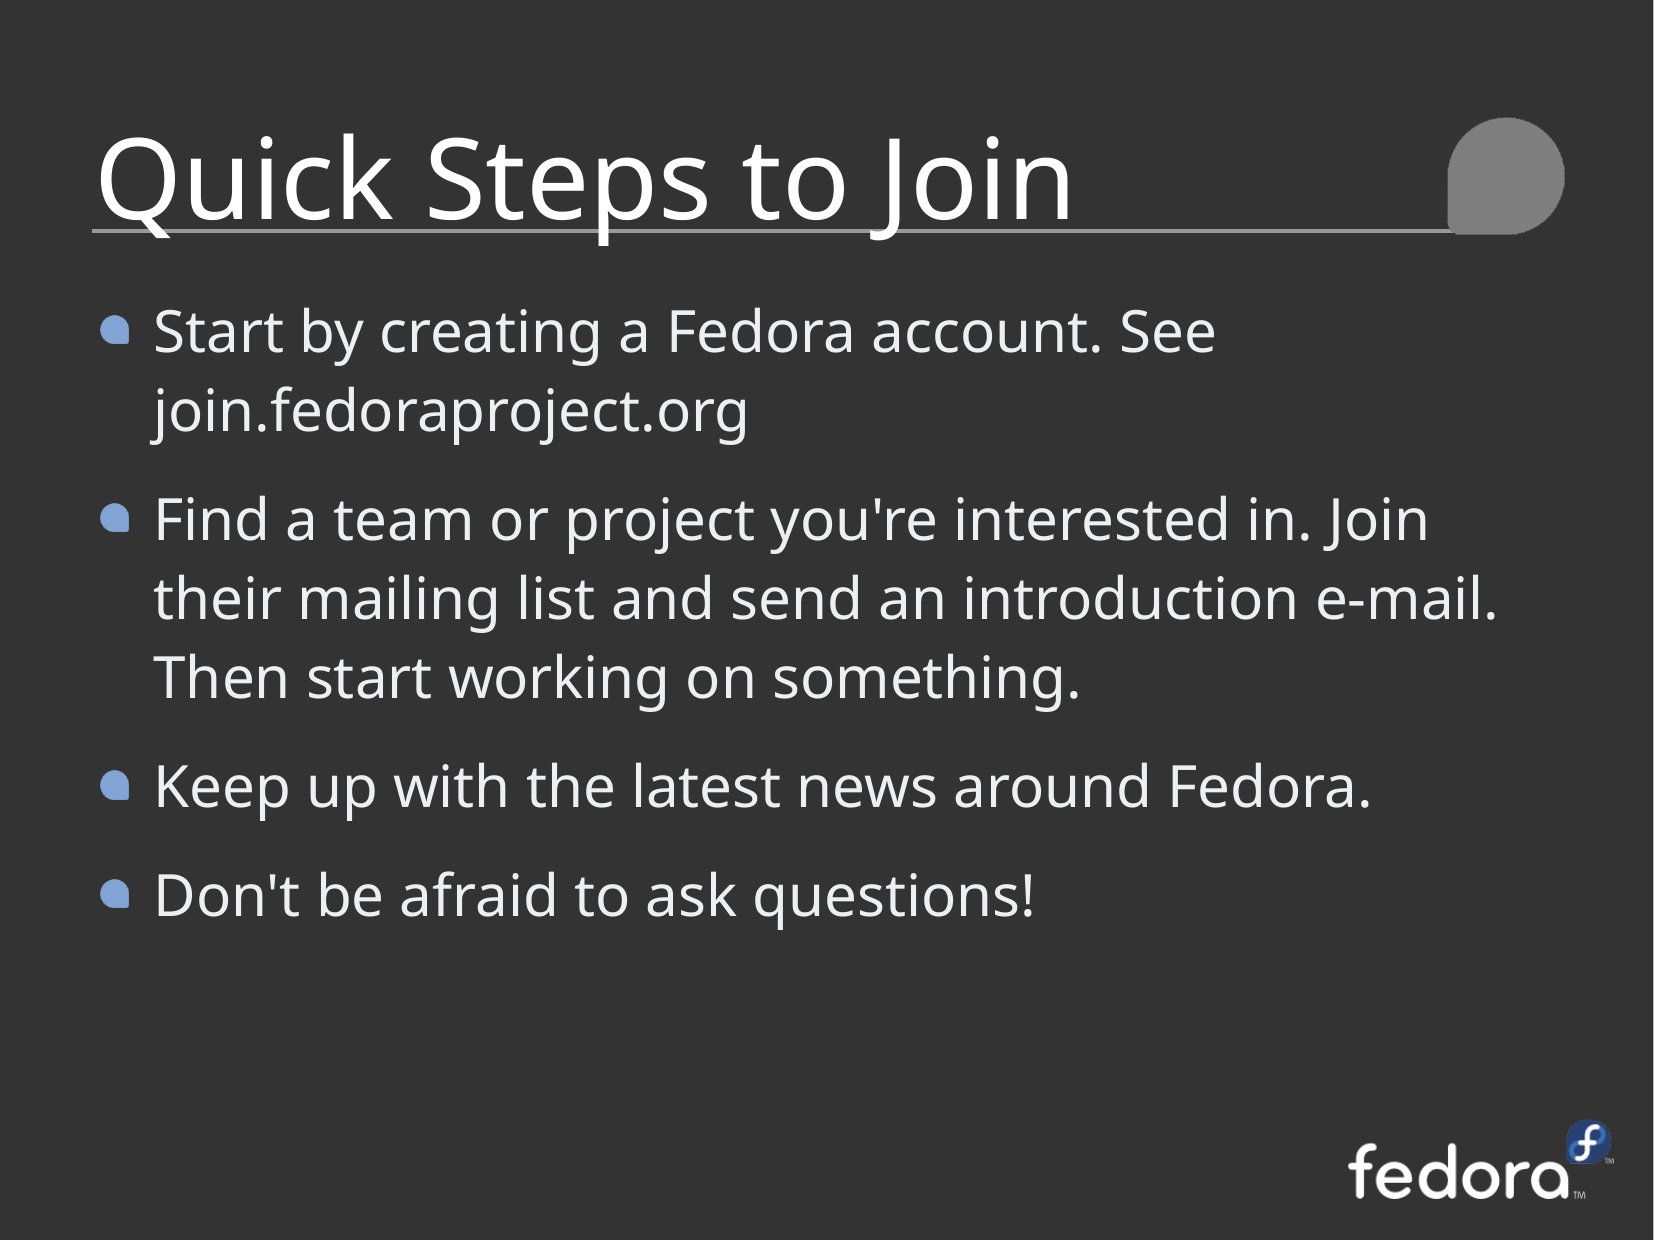

Quick Steps to Join
# Start by creating a Fedora account. See join.fedoraproject.org
Find a team or project you're interested in. Join their mailing list and send an introduction e-mail. Then start working on something.
Keep up with the latest news around Fedora.
Don't be afraid to ask questions!